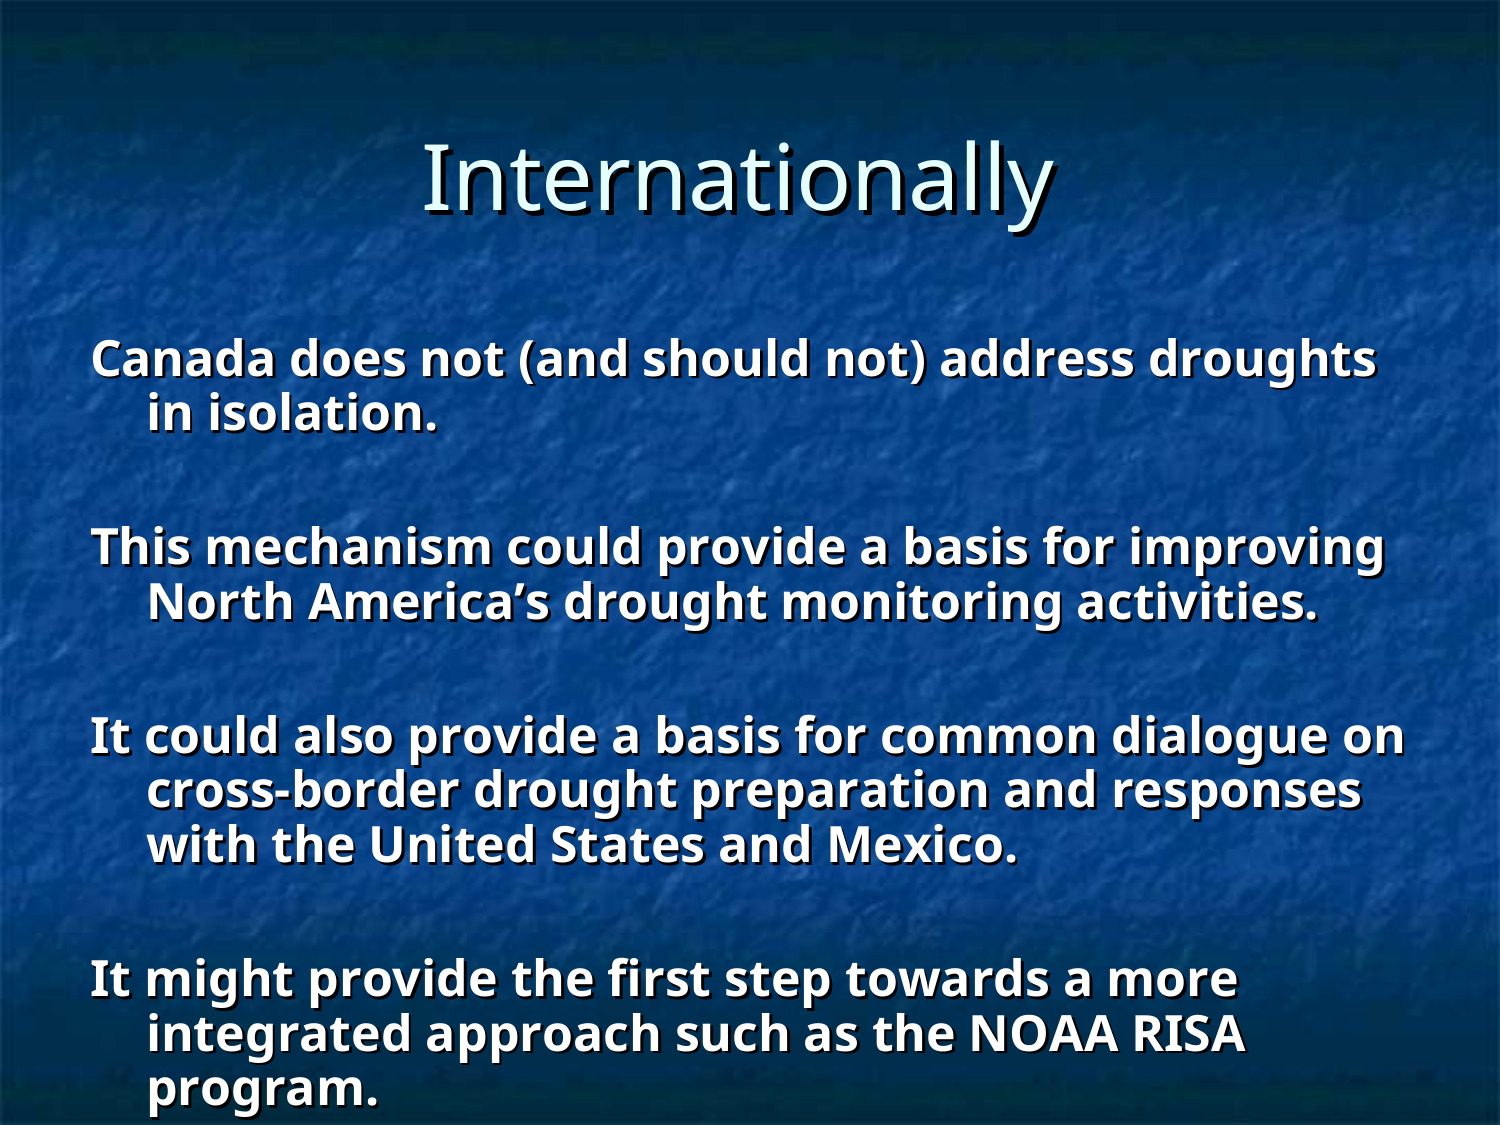

Internationally
Canada does not (and should not) address droughts in isolation.
This mechanism could provide a basis for improving North America’s drought monitoring activities.
It could also provide a basis for common dialogue on cross-border drought preparation and responses with the United States and Mexico.
It might provide the first step towards a more integrated approach such as the NOAA RISA program.